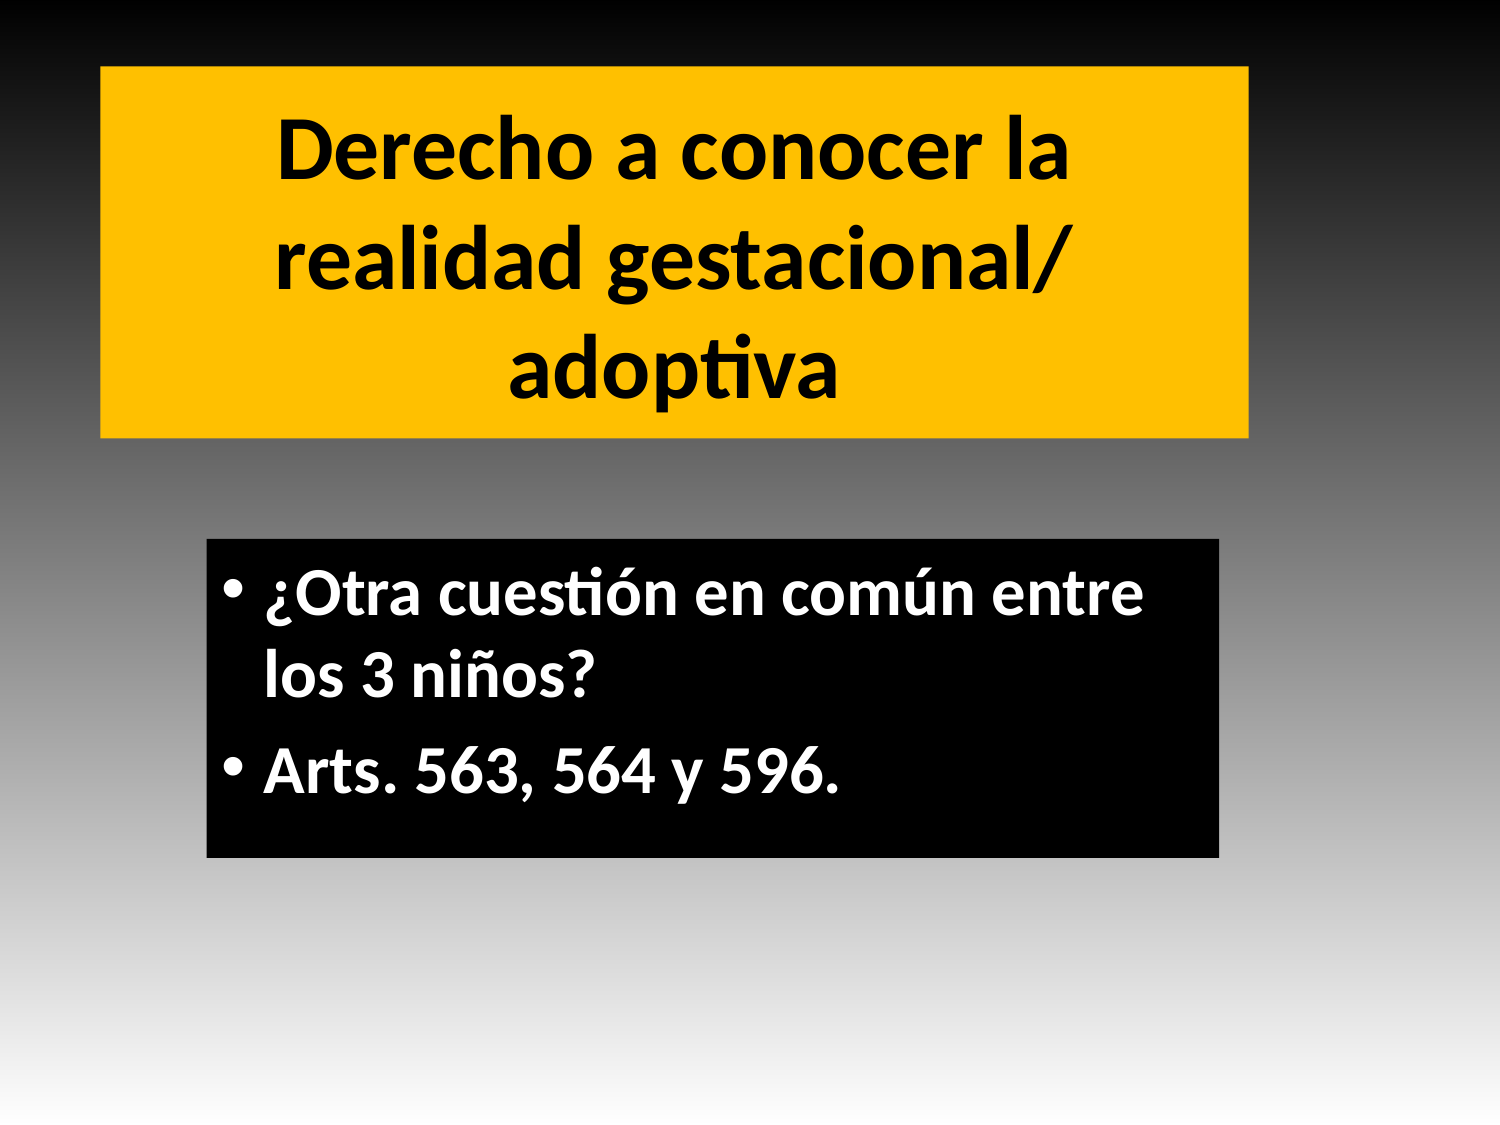

# Derecho a conocer la realidad gestacional/ adoptiva
¿Otra cuestión en común entre los 3 niños?
Arts. 563, 564 y 596.